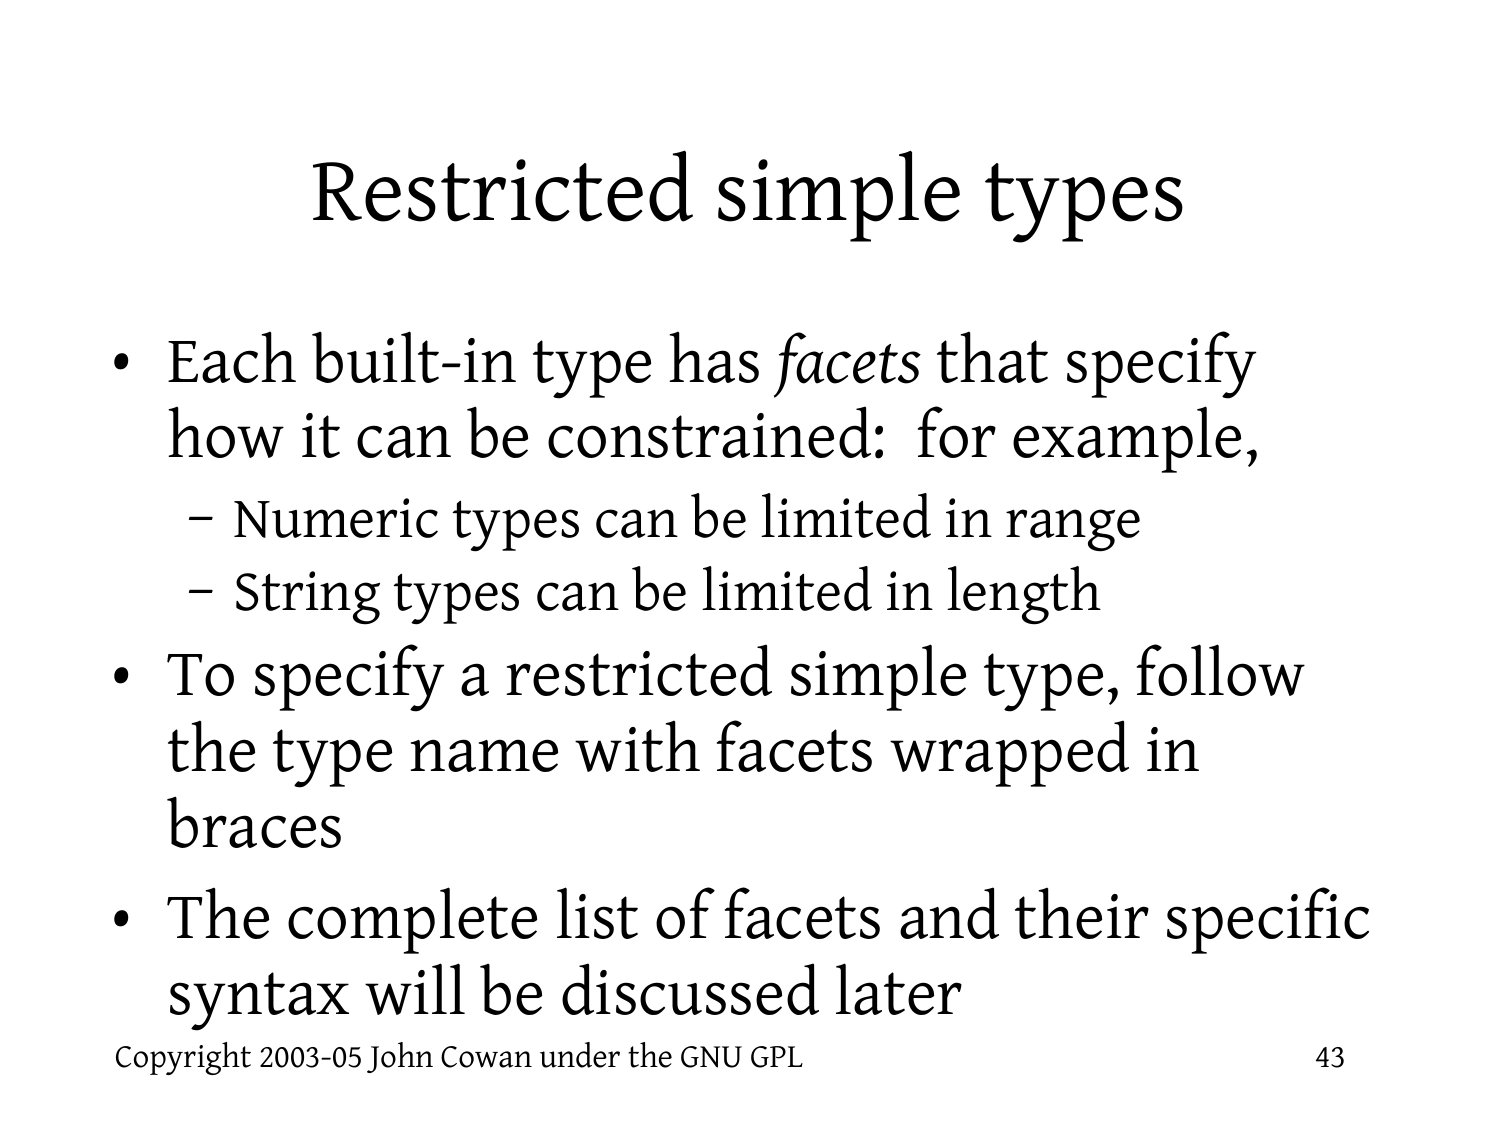

# Restricted simple types
Each built-in type has facets that specify how it can be constrained: for example,
Numeric types can be limited in range
String types can be limited in length
To specify a restricted simple type, follow the type name with facets wrapped in braces
The complete list of facets and their specific syntax will be discussed later